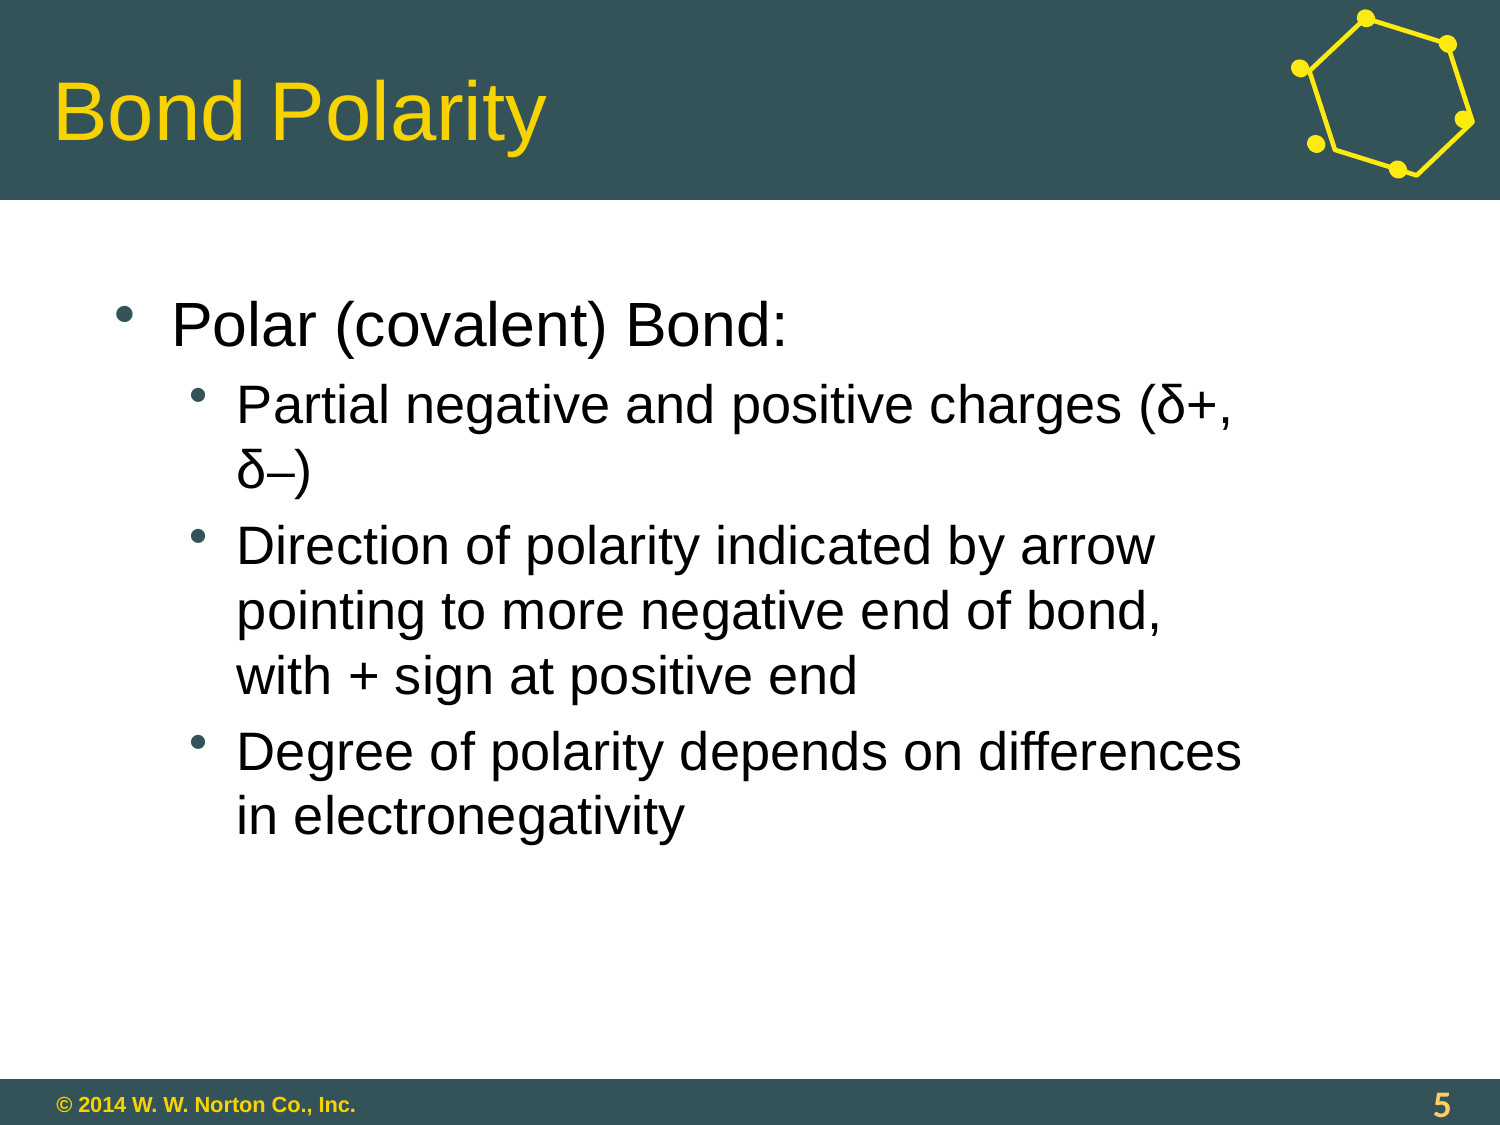

# Bond Polarity
Polar (covalent) Bond:
Partial negative and positive charges (δ+, δ–)
Direction of polarity indicated by arrow pointing to more negative end of bond, with + sign at positive end
Degree of polarity depends on differences in electronegativity